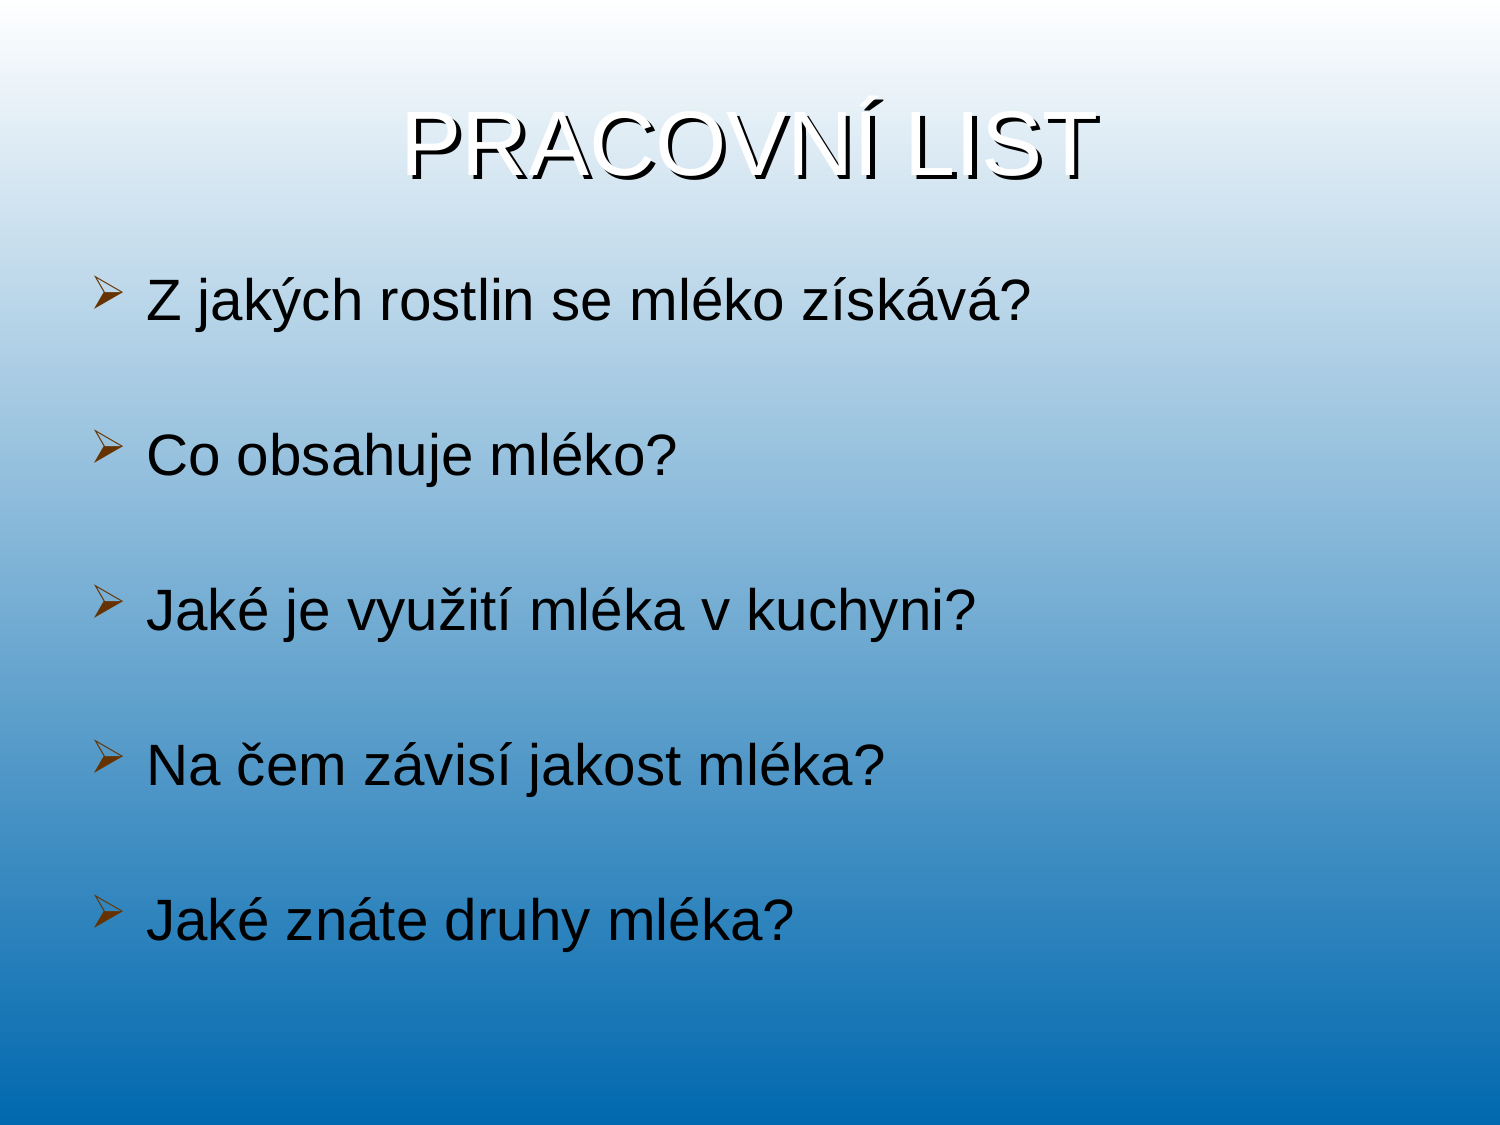

# PRACOVNÍ LIST
Z jakých rostlin se mléko získává?
Co obsahuje mléko?
Jaké je využití mléka v kuchyni?
Na čem závisí jakost mléka?
Jaké znáte druhy mléka?